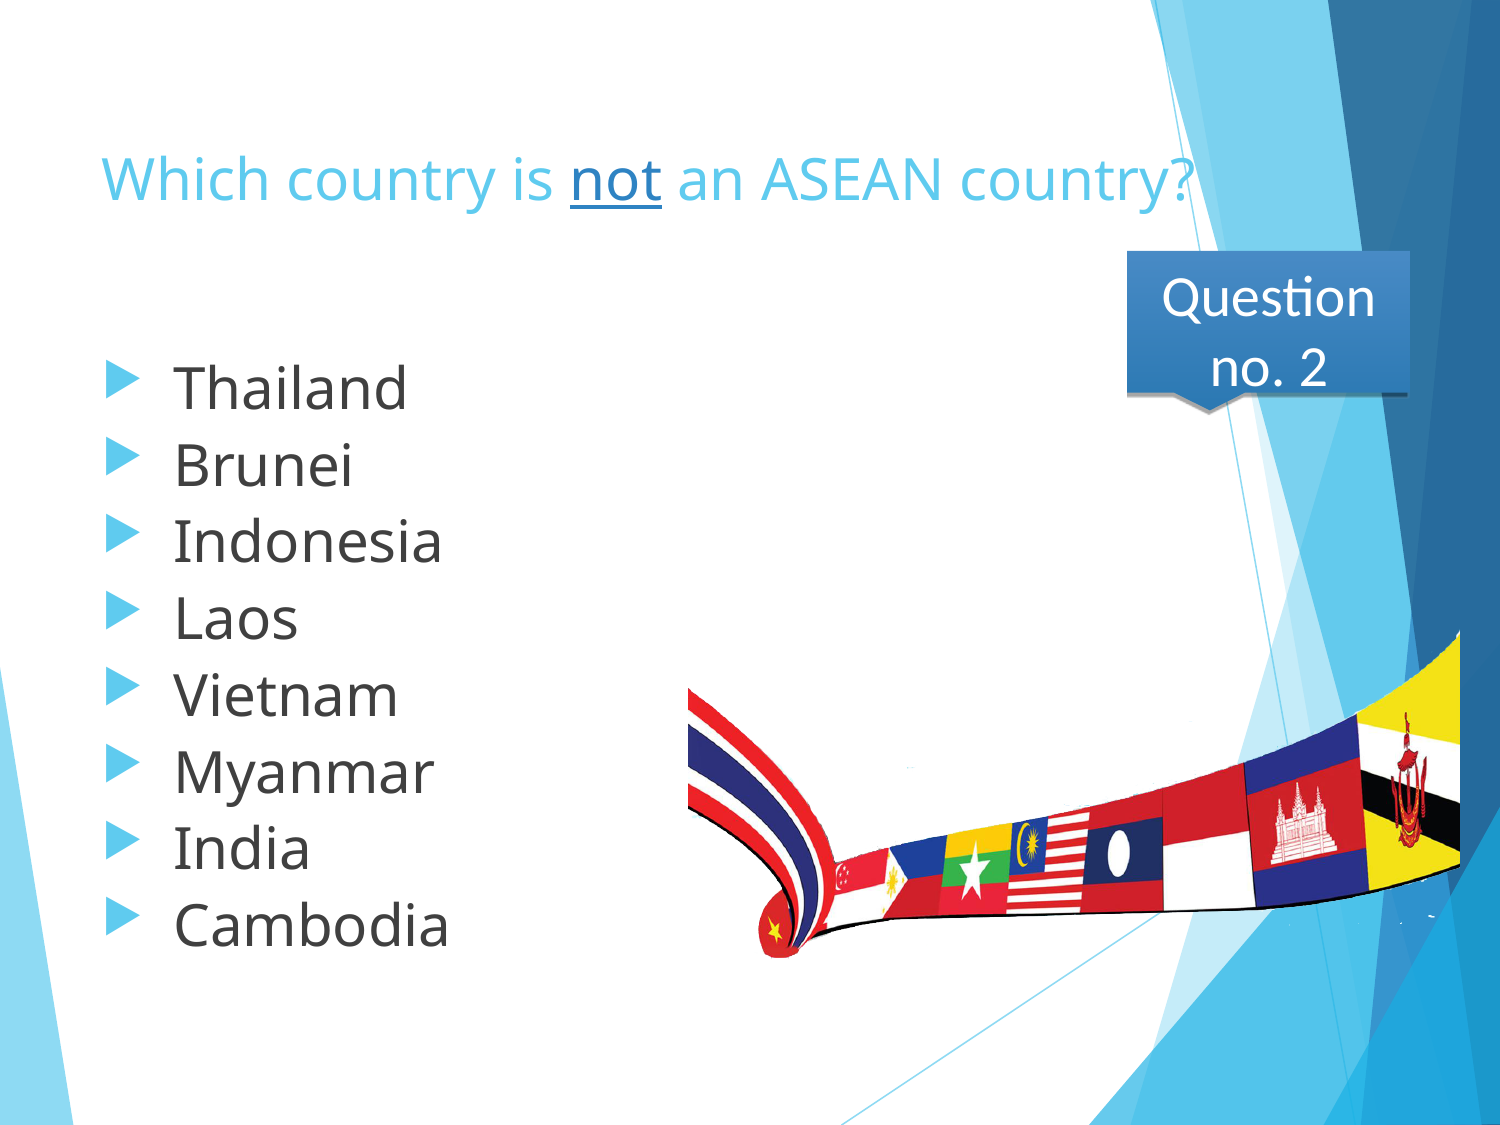

# Which country is not an ASEAN country?
Question no. 2
 Thailand
 Brunei
 Indonesia
 Laos
 Vietnam
 Myanmar
 India
 Cambodia